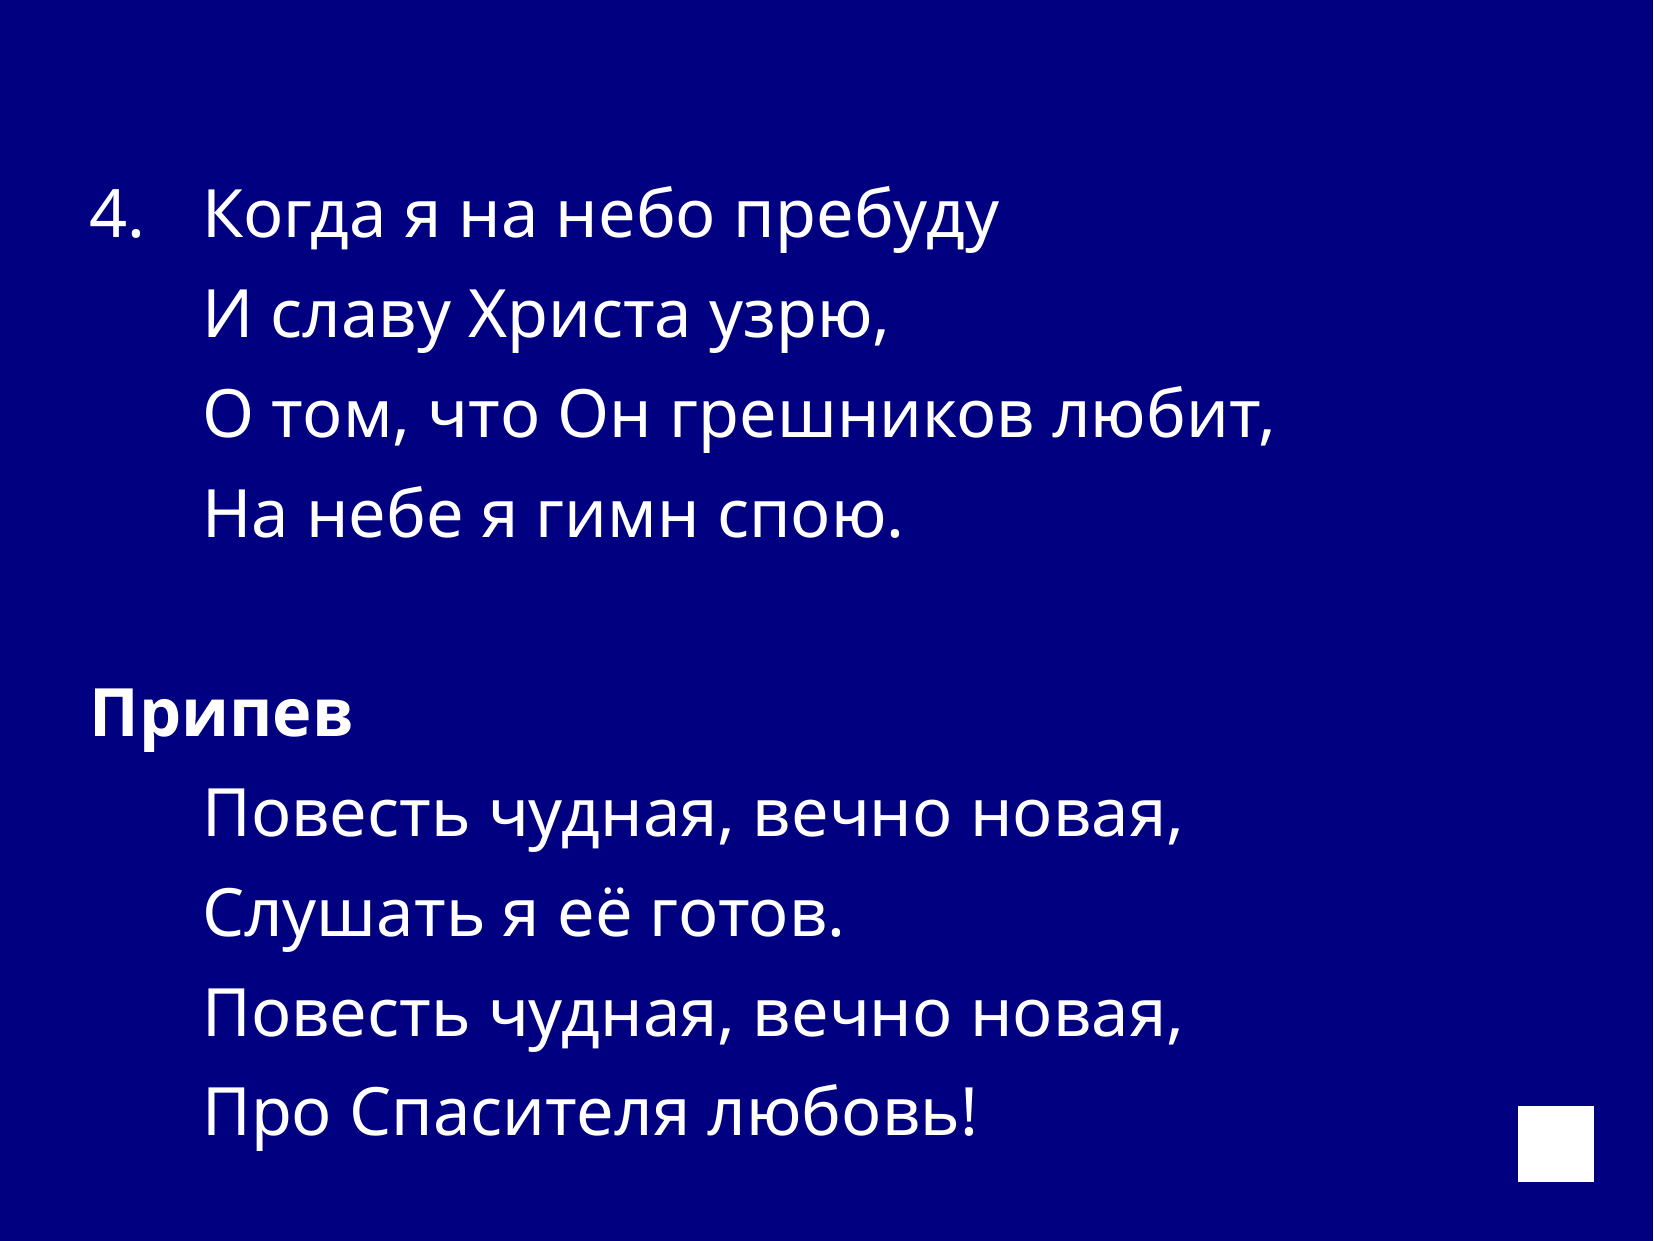

4.	Когда я на небо пребуду
	И славу Христа узрю,
	О том, что Он грешников любит,
	На небе я гимн спою.
Припев
	Повесть чудная, вечно новая,
	Слушать я её готов.
	Повесть чудная, вечно новая,
	Про Спасителя любовь!